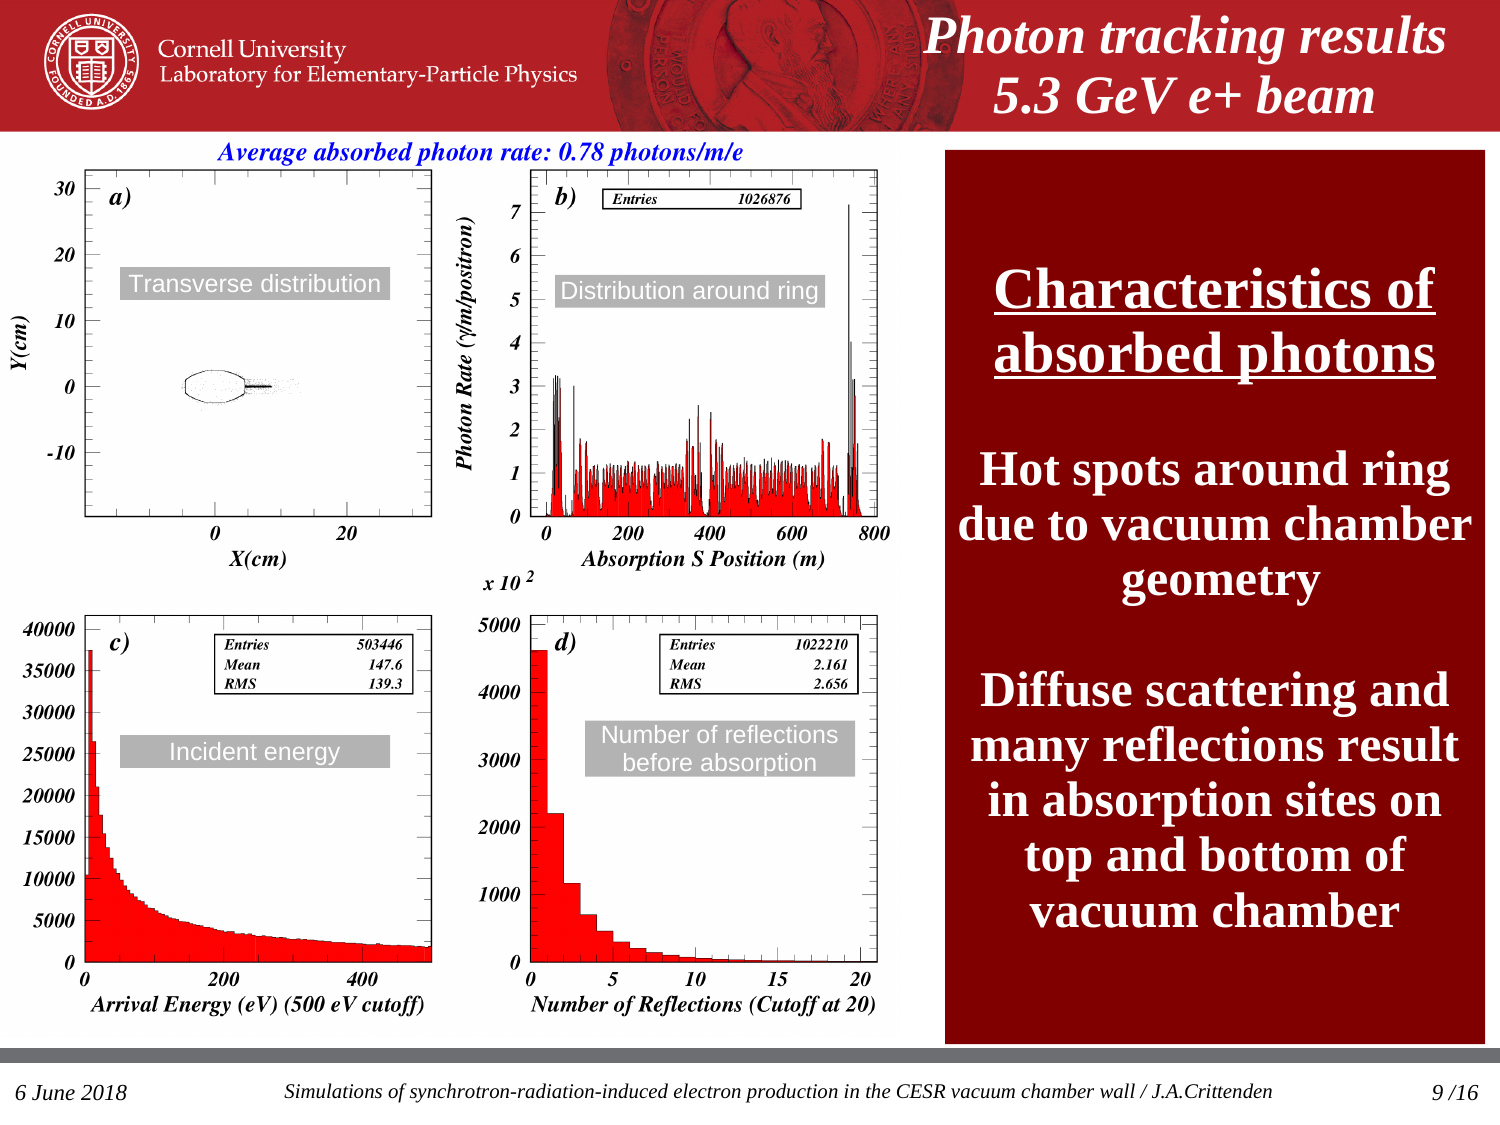

# Photon tracking results 5.3 GeV e+ beam
Characteristics of absorbed photons
Hot spots around ring due to vacuum chamber geometry
Diffuse scattering and many reflections result in absorption sites on top and bottom of vacuum chamber
Transverse distribution
Distribution around ring
Number of reflections
before absorption
Incident energy